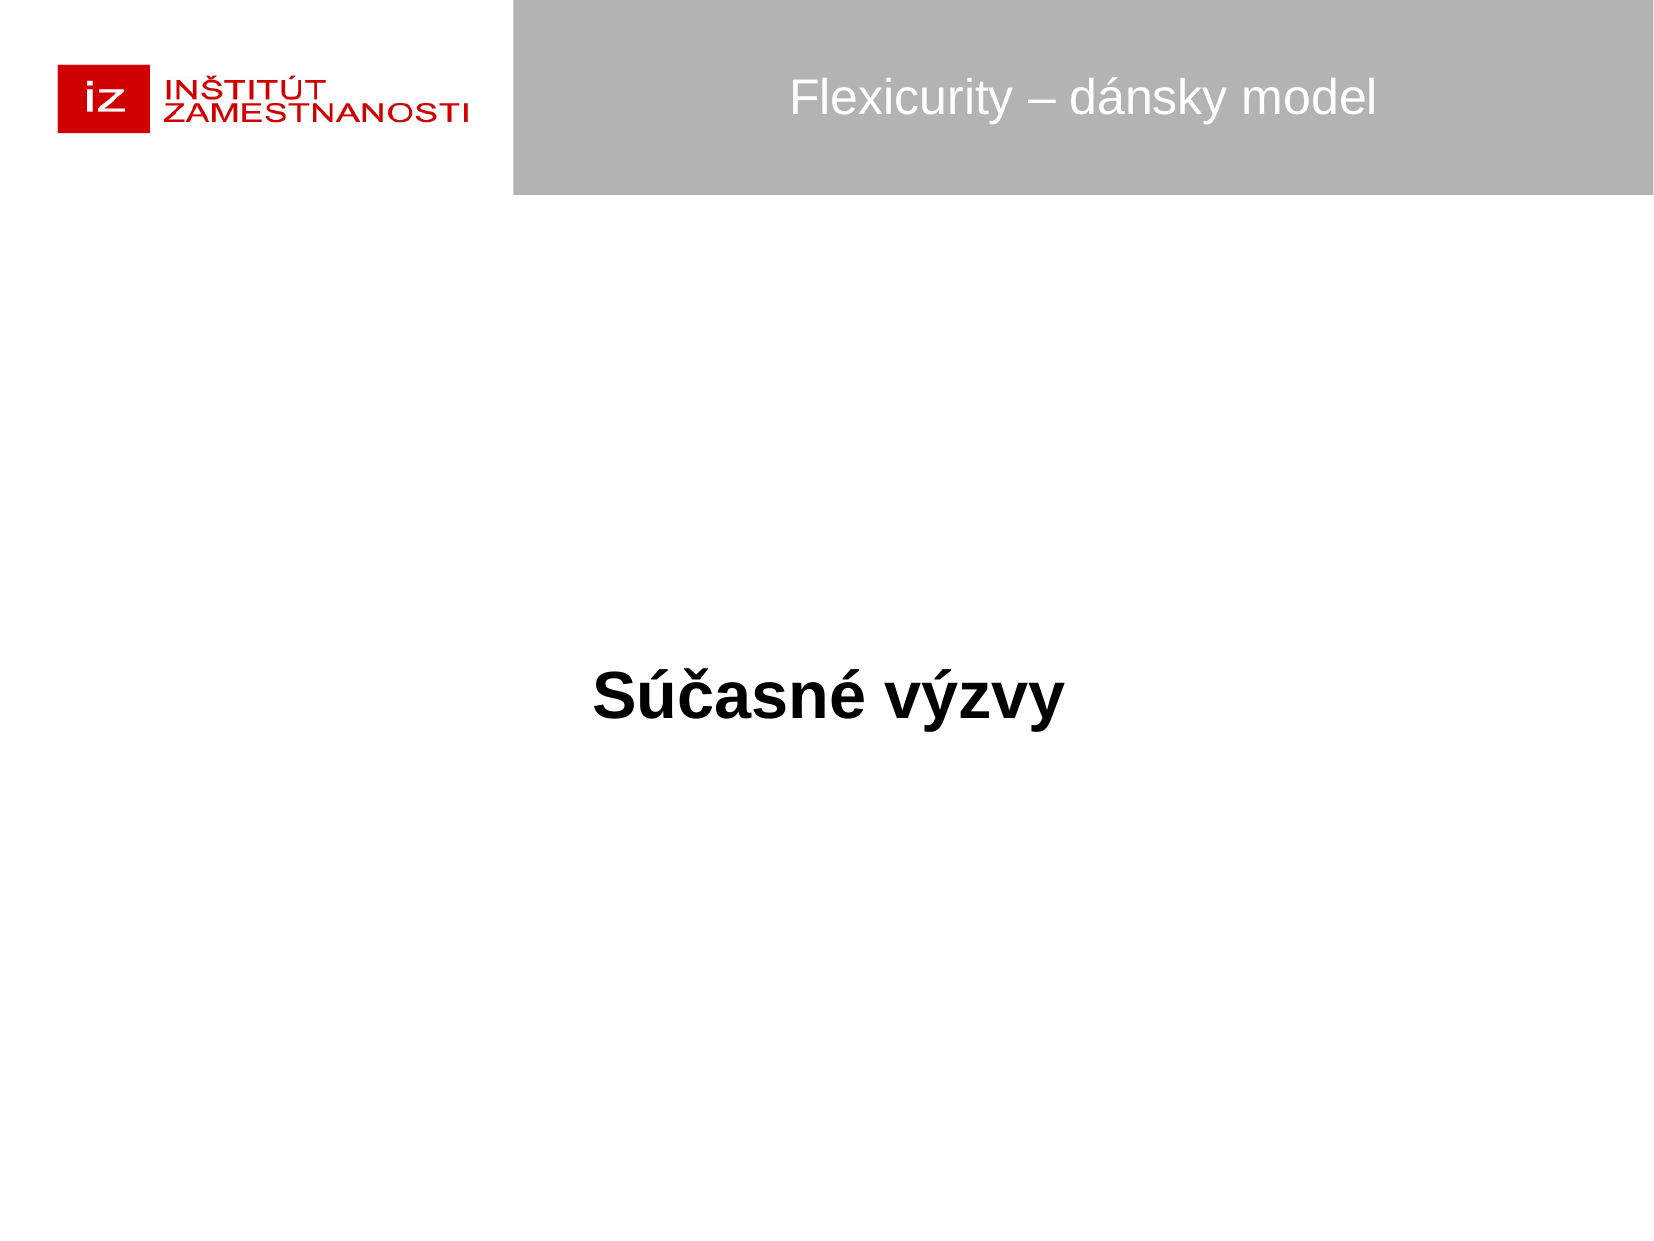

Flexicurity – dánsky model
# Súčasné výzvy